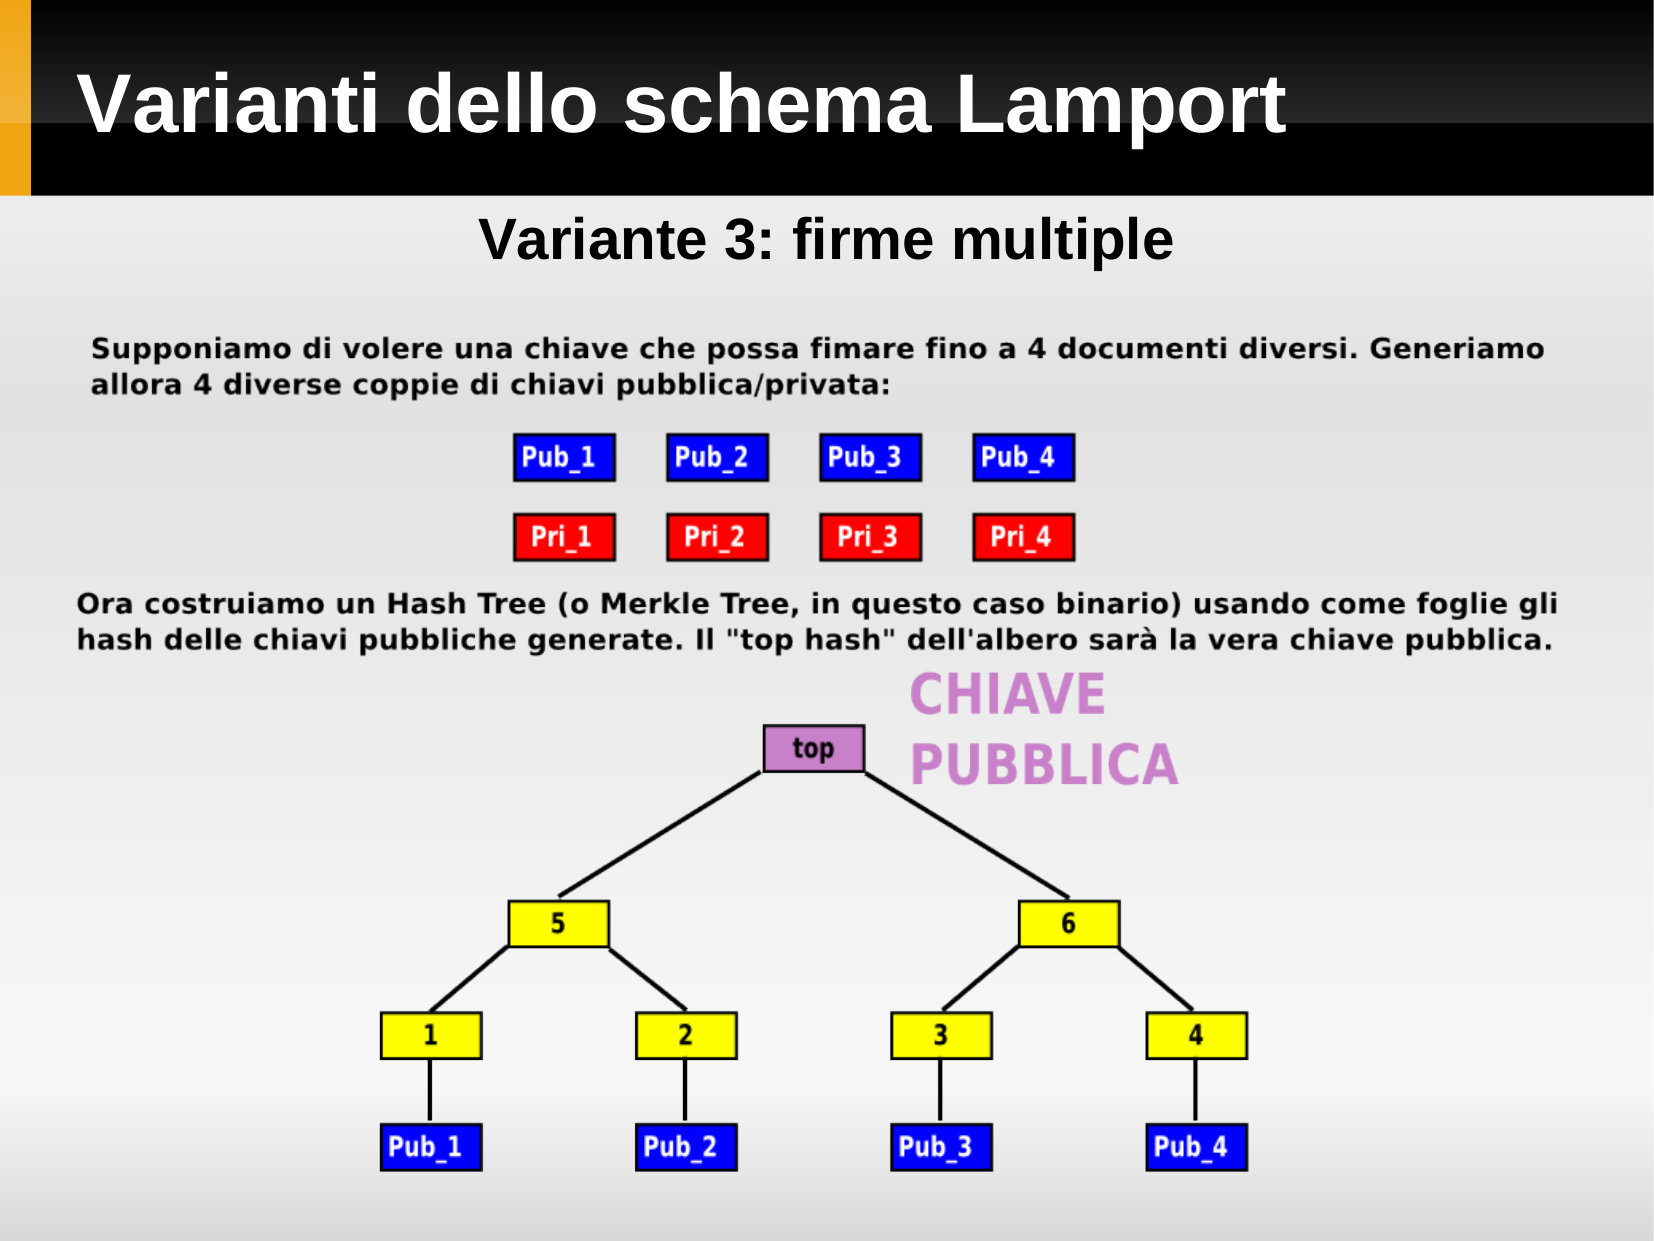

# Varianti dello schema Lamport
Variante 3: firme multiple